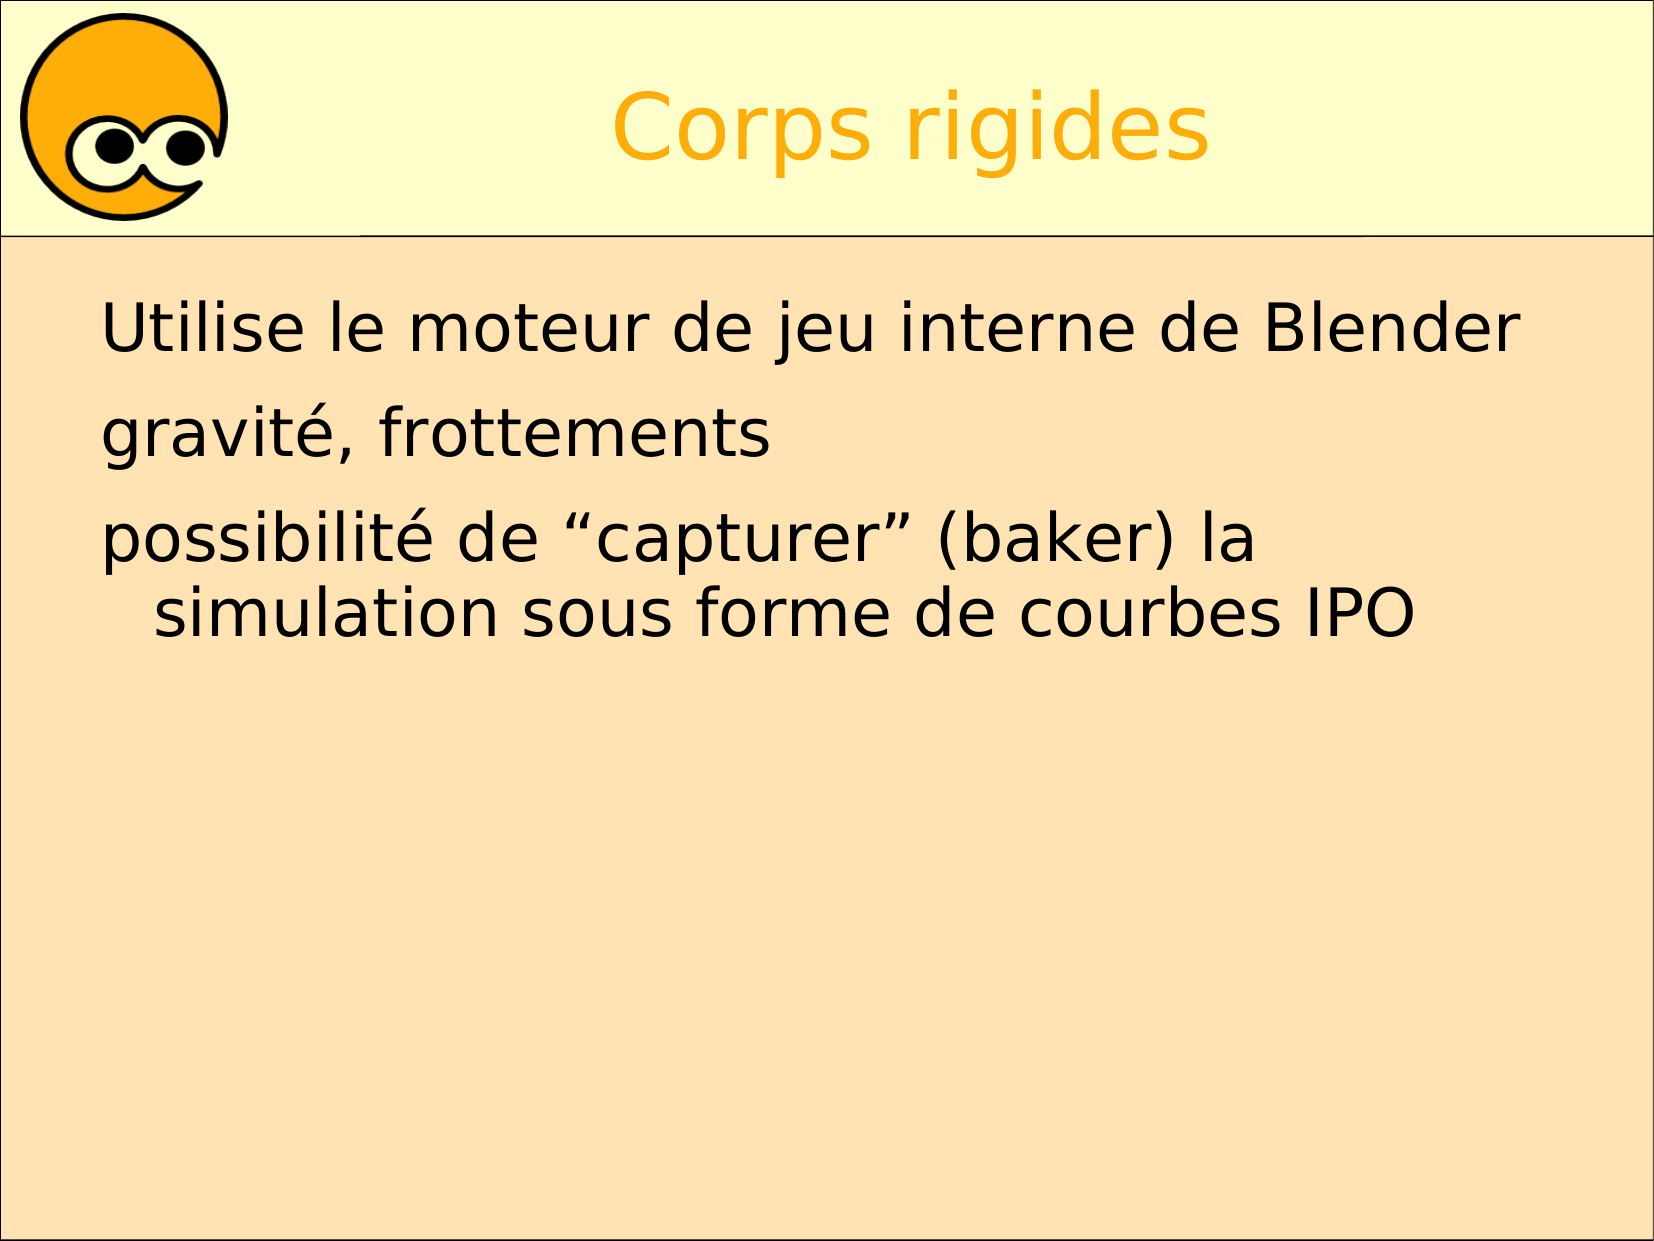

# Corps rigides
Utilise le moteur de jeu interne de Blender
gravité, frottements
possibilité de “capturer” (baker) la simulation sous forme de courbes IPO